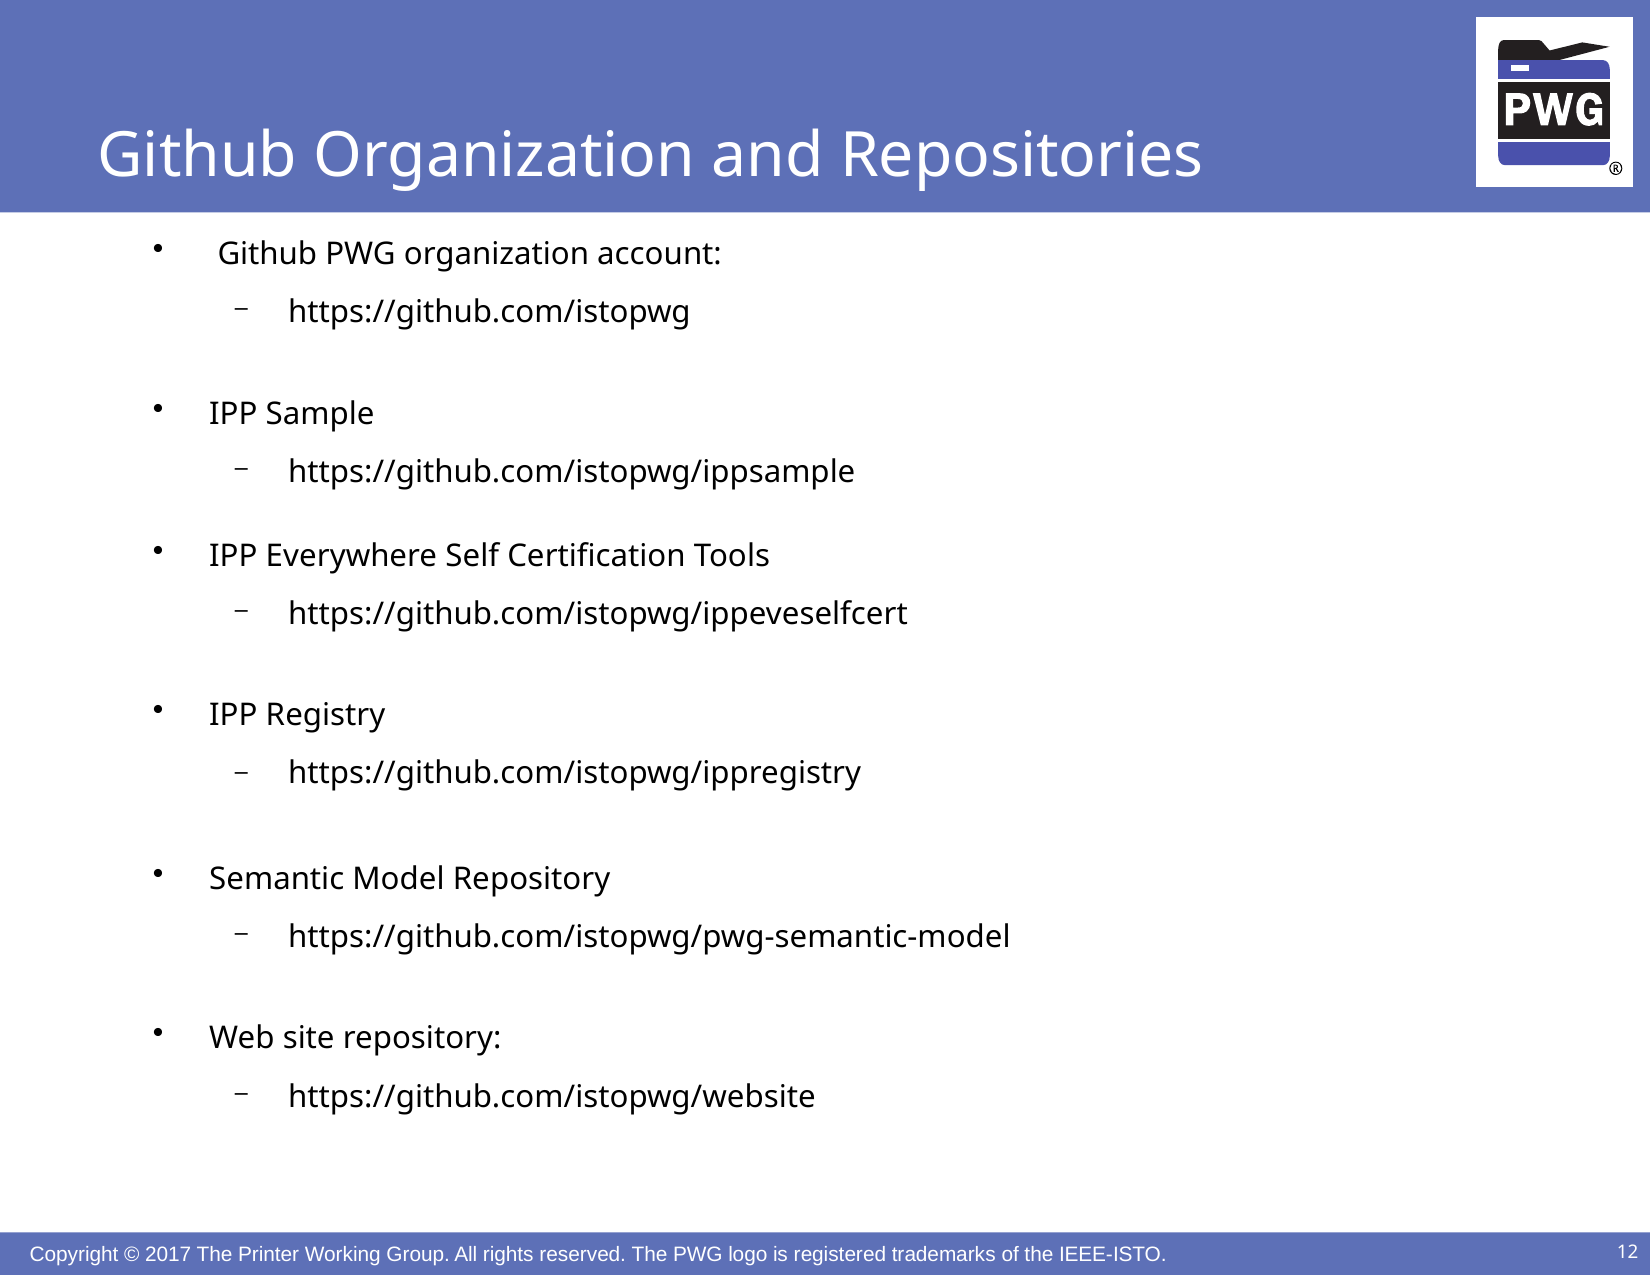

# Github Organization and Repositories
 Github PWG organization account:
https://github.com/istopwg
IPP Sample
https://github.com/istopwg/ippsample
IPP Everywhere Self Certification Tools
https://github.com/istopwg/ippeveselfcert
IPP Registry
https://github.com/istopwg/ippregistry
Semantic Model Repository
https://github.com/istopwg/pwg-semantic-model
Web site repository:
https://github.com/istopwg/website